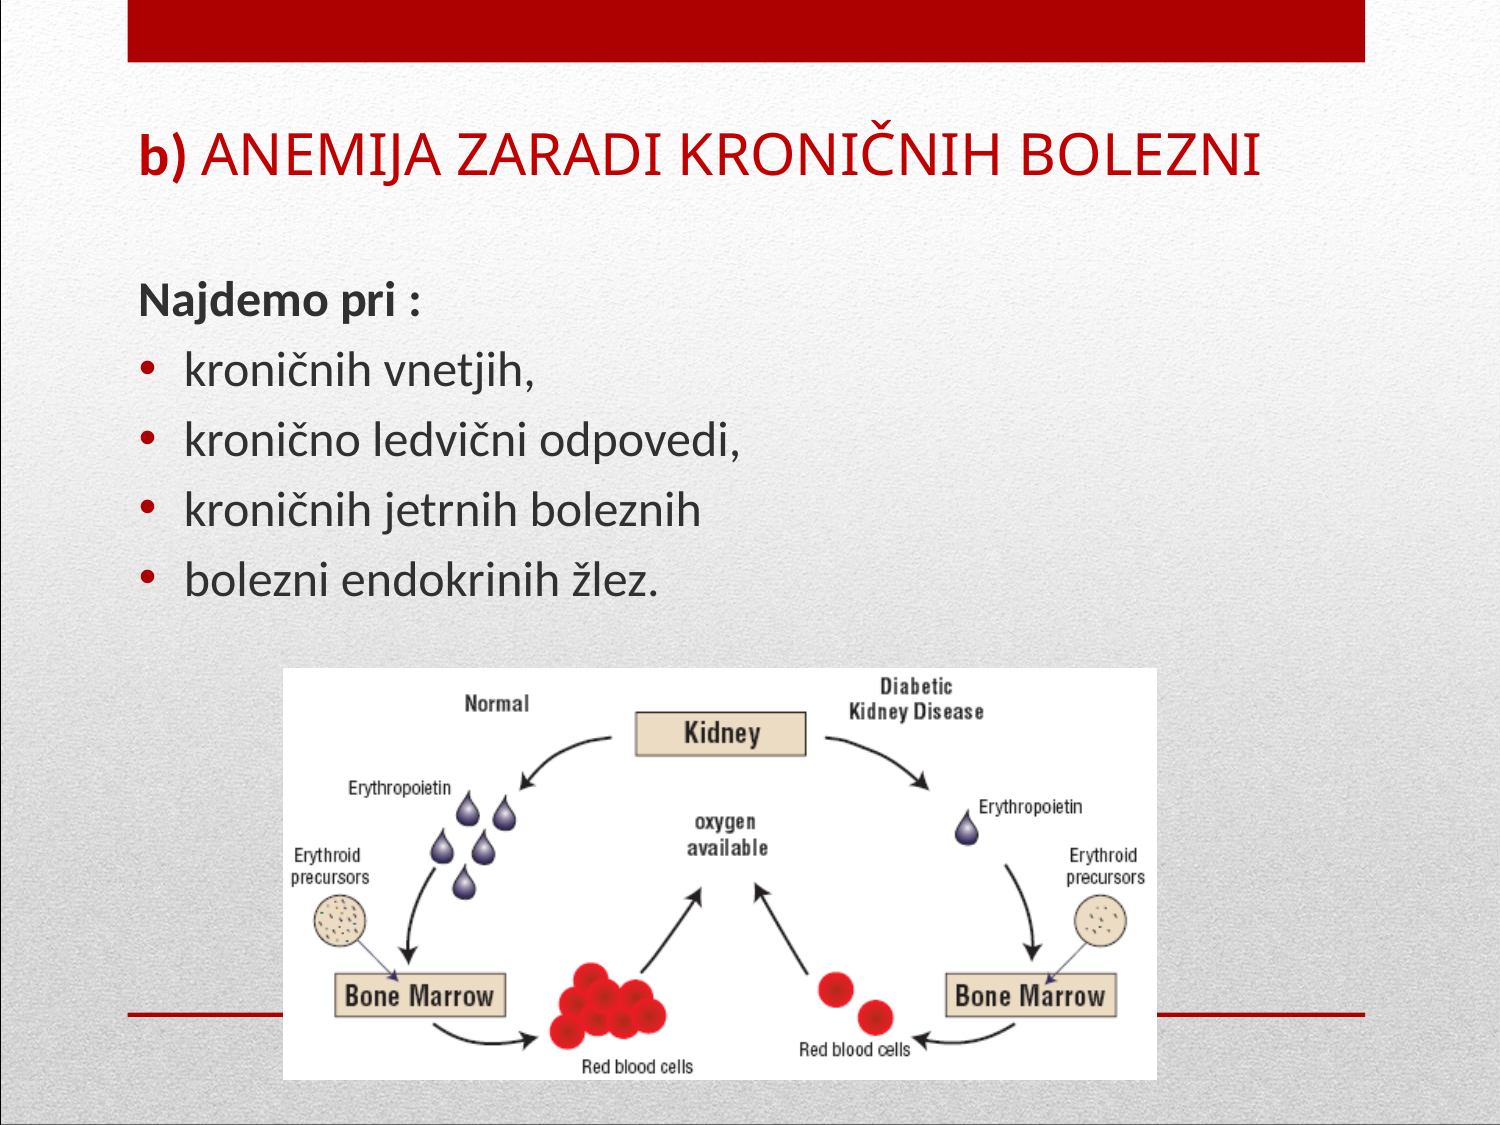

# b) ANEMIJA ZARADI KRONIČNIH BOLEZNI
Najdemo pri :
kroničnih vnetjih,
kronično ledvični odpovedi,
kroničnih jetrnih boleznih
bolezni endokrinih žlez.